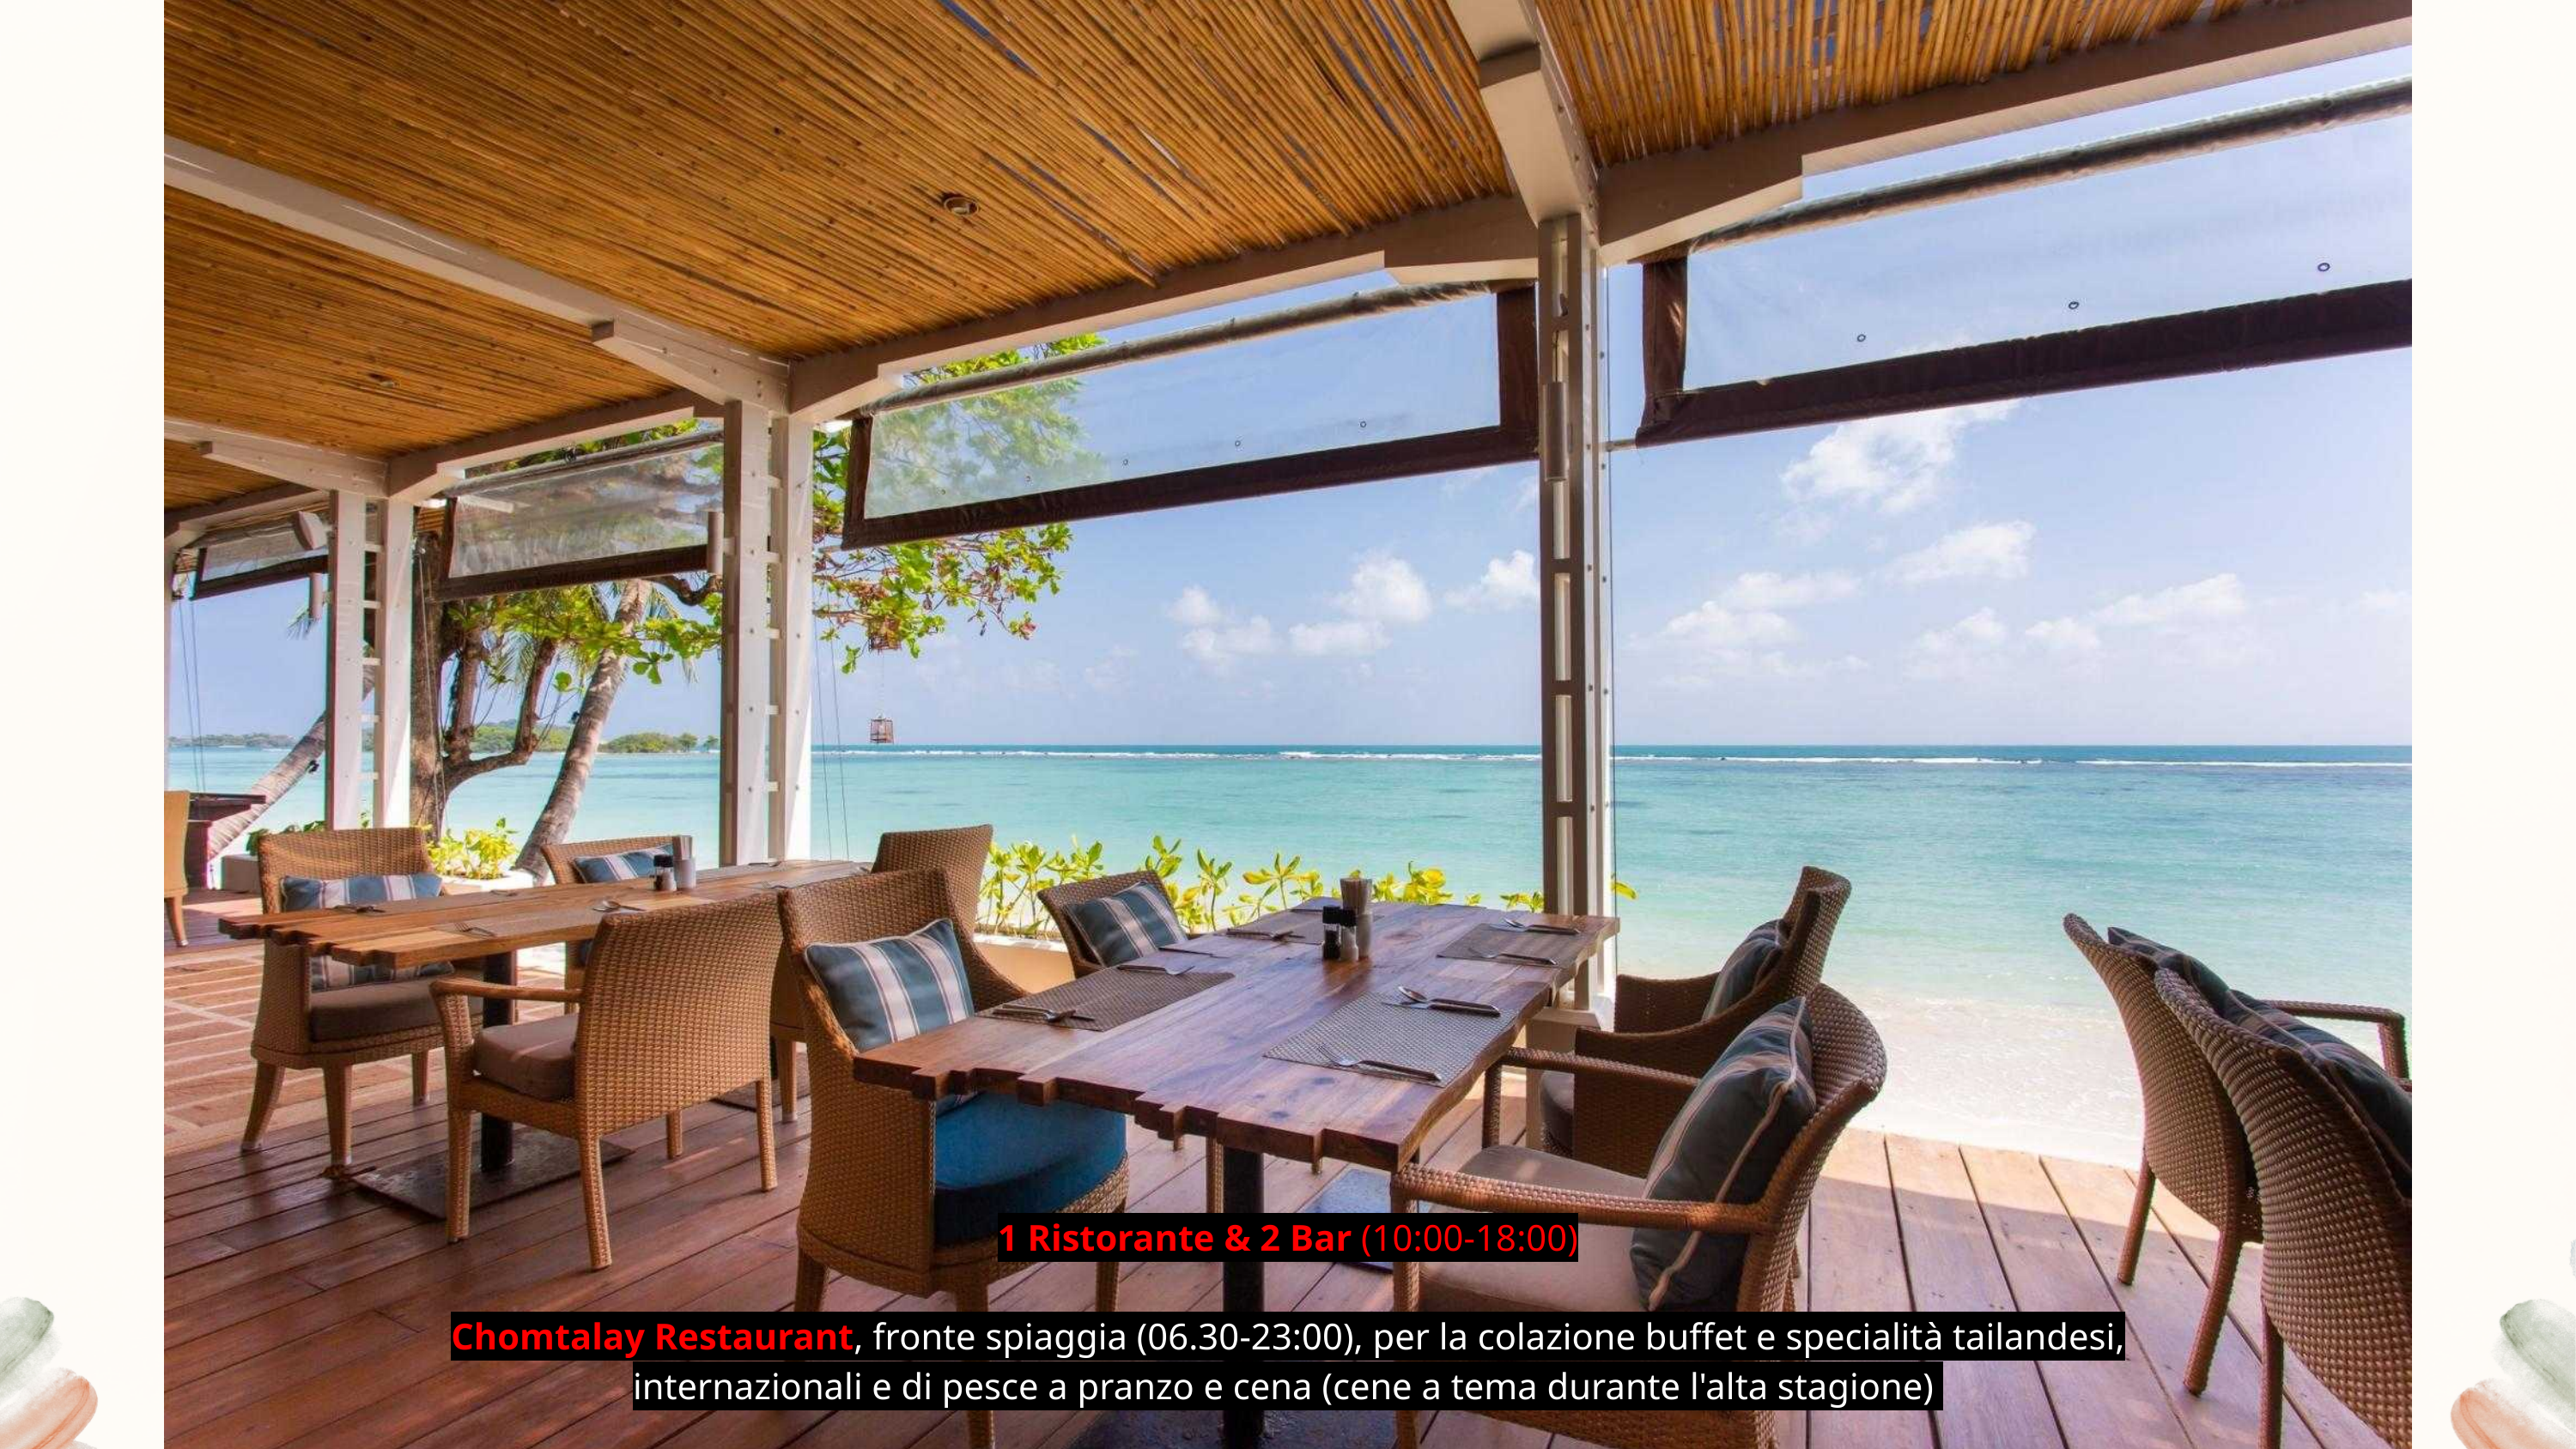

1 Ristorante & 2 Bar (10:00-18:00)
Chomtalay Restaurant, fronte spiaggia (06.30-23:00), per la colazione buffet e specialità tailandesi, internazionali e di pesce a pranzo e cena (cene a tema durante l'alta stagione)